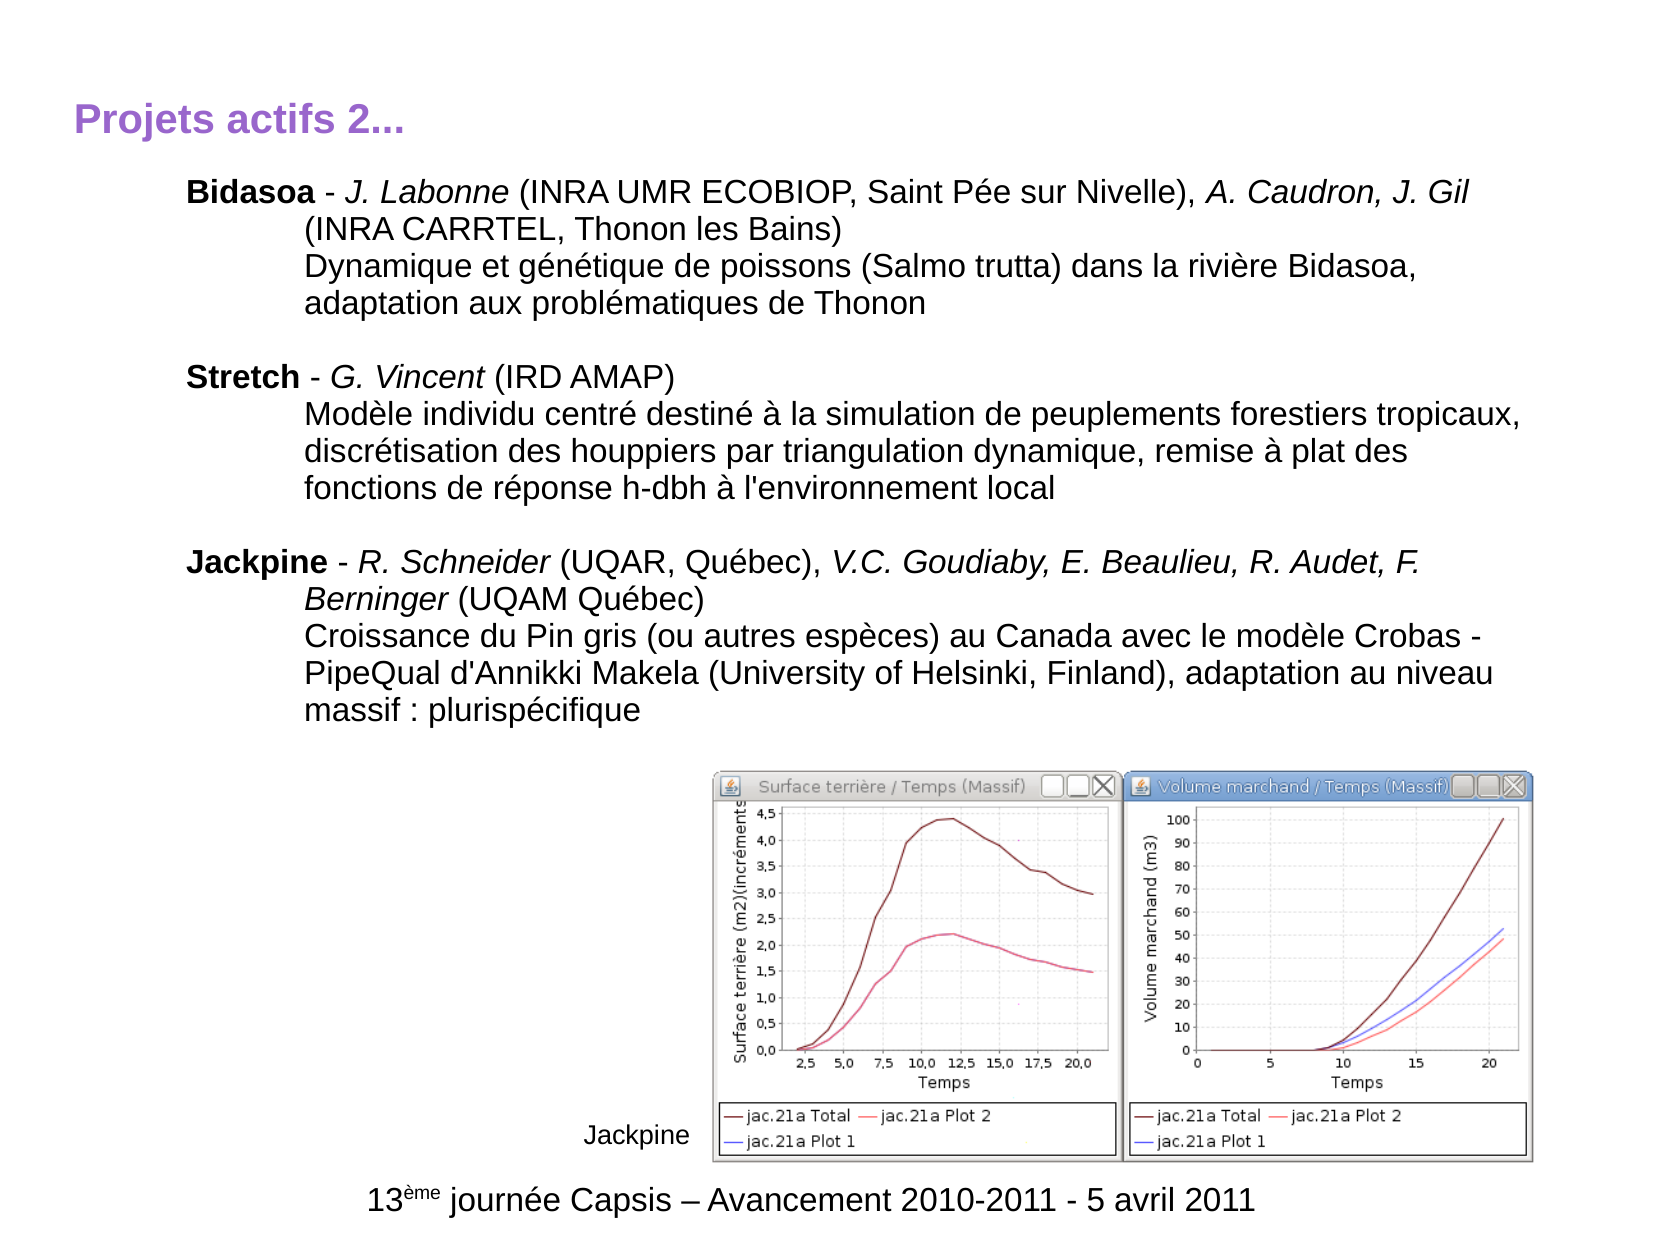

Projets actifs 2...
Bidasoa - J. Labonne (INRA UMR ECOBIOP, Saint Pée sur Nivelle), A. Caudron, J. Gil (INRA CARRTEL, Thonon les Bains)
Dynamique et génétique de poissons (Salmo trutta) dans la rivière Bidasoa, adaptation aux problématiques de Thonon
Stretch - G. Vincent (IRD AMAP)
Modèle individu centré destiné à la simulation de peuplements forestiers tropicaux, discrétisation des houppiers par triangulation dynamique, remise à plat des fonctions de réponse h-dbh à l'environnement local
Jackpine - R. Schneider (UQAR, Québec), V.C. Goudiaby, E. Beaulieu, R. Audet, F. Berninger (UQAM Québec)
Croissance du Pin gris (ou autres espèces) au Canada avec le modèle Crobas - PipeQual d'Annikki Makela (University of Helsinki, Finland), adaptation au niveau massif : plurispécifique
Jackpine